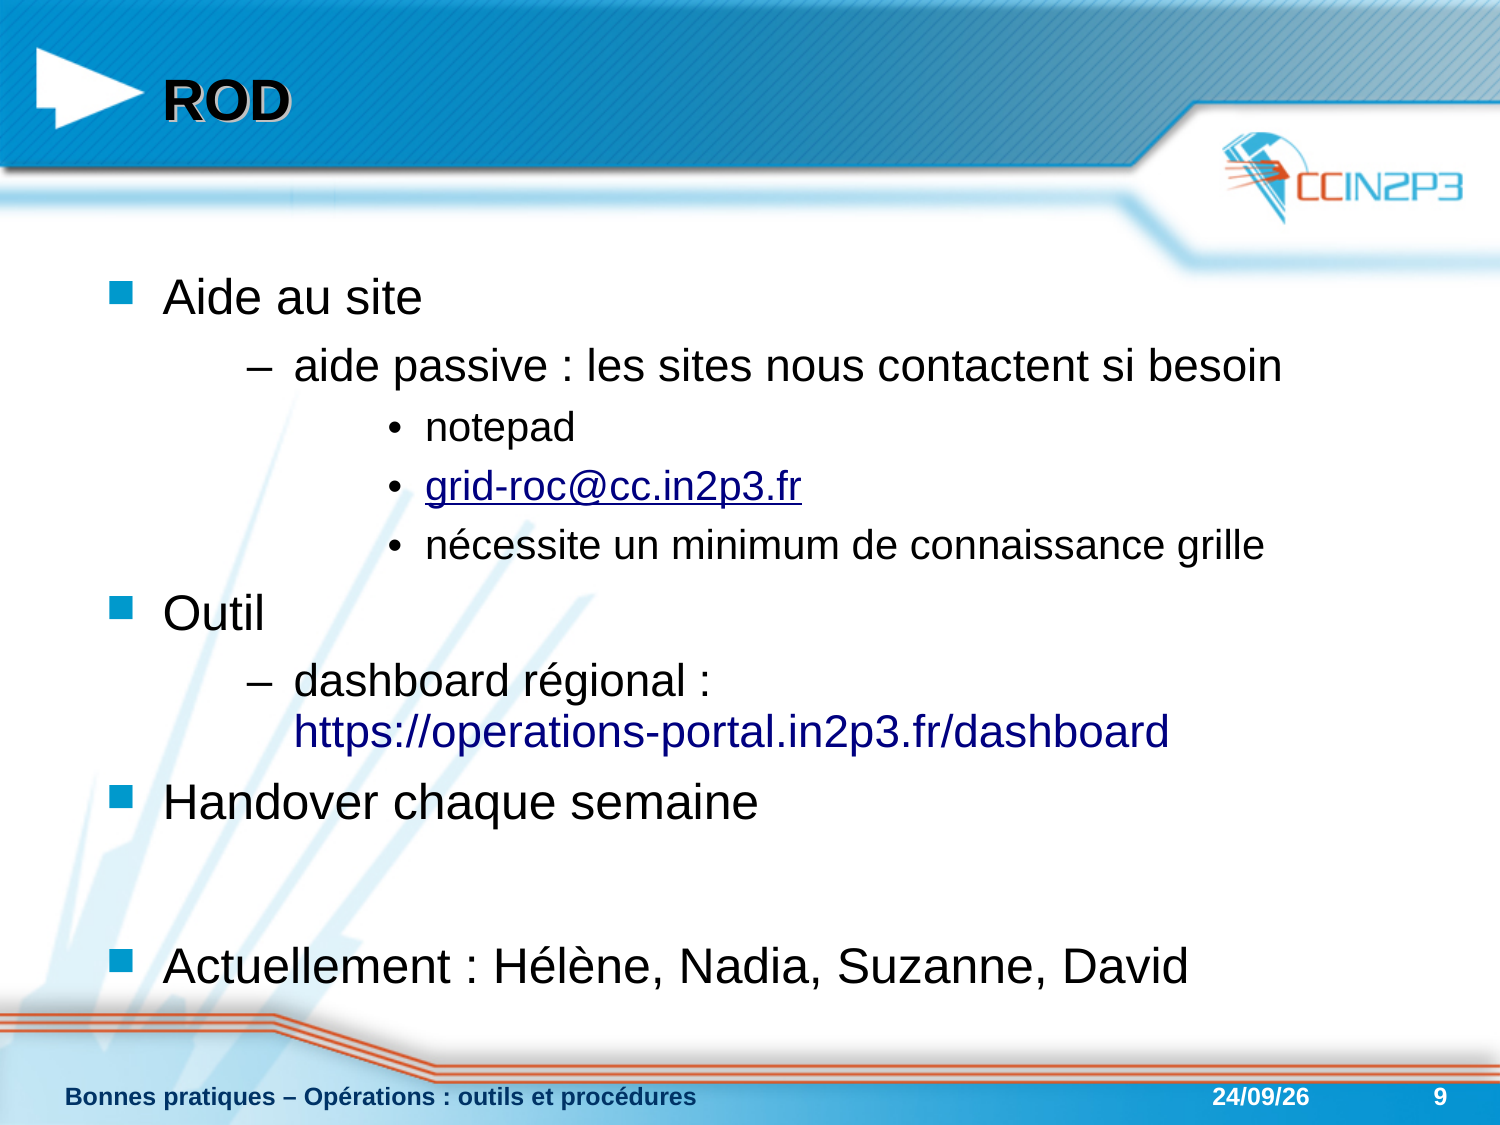

# ROD
Aide au site
aide passive : les sites nous contactent si besoin
notepad
grid-roc@cc.in2p3.fr
nécessite un minimum de connaissance grille
Outil
dashboard régional :
https://operations-portal.in2p3.fr/dashboard
Handover chaque semaine
Actuellement : Hélène, Nadia, Suzanne, David
Votre Nom / Titre de la présentation
9